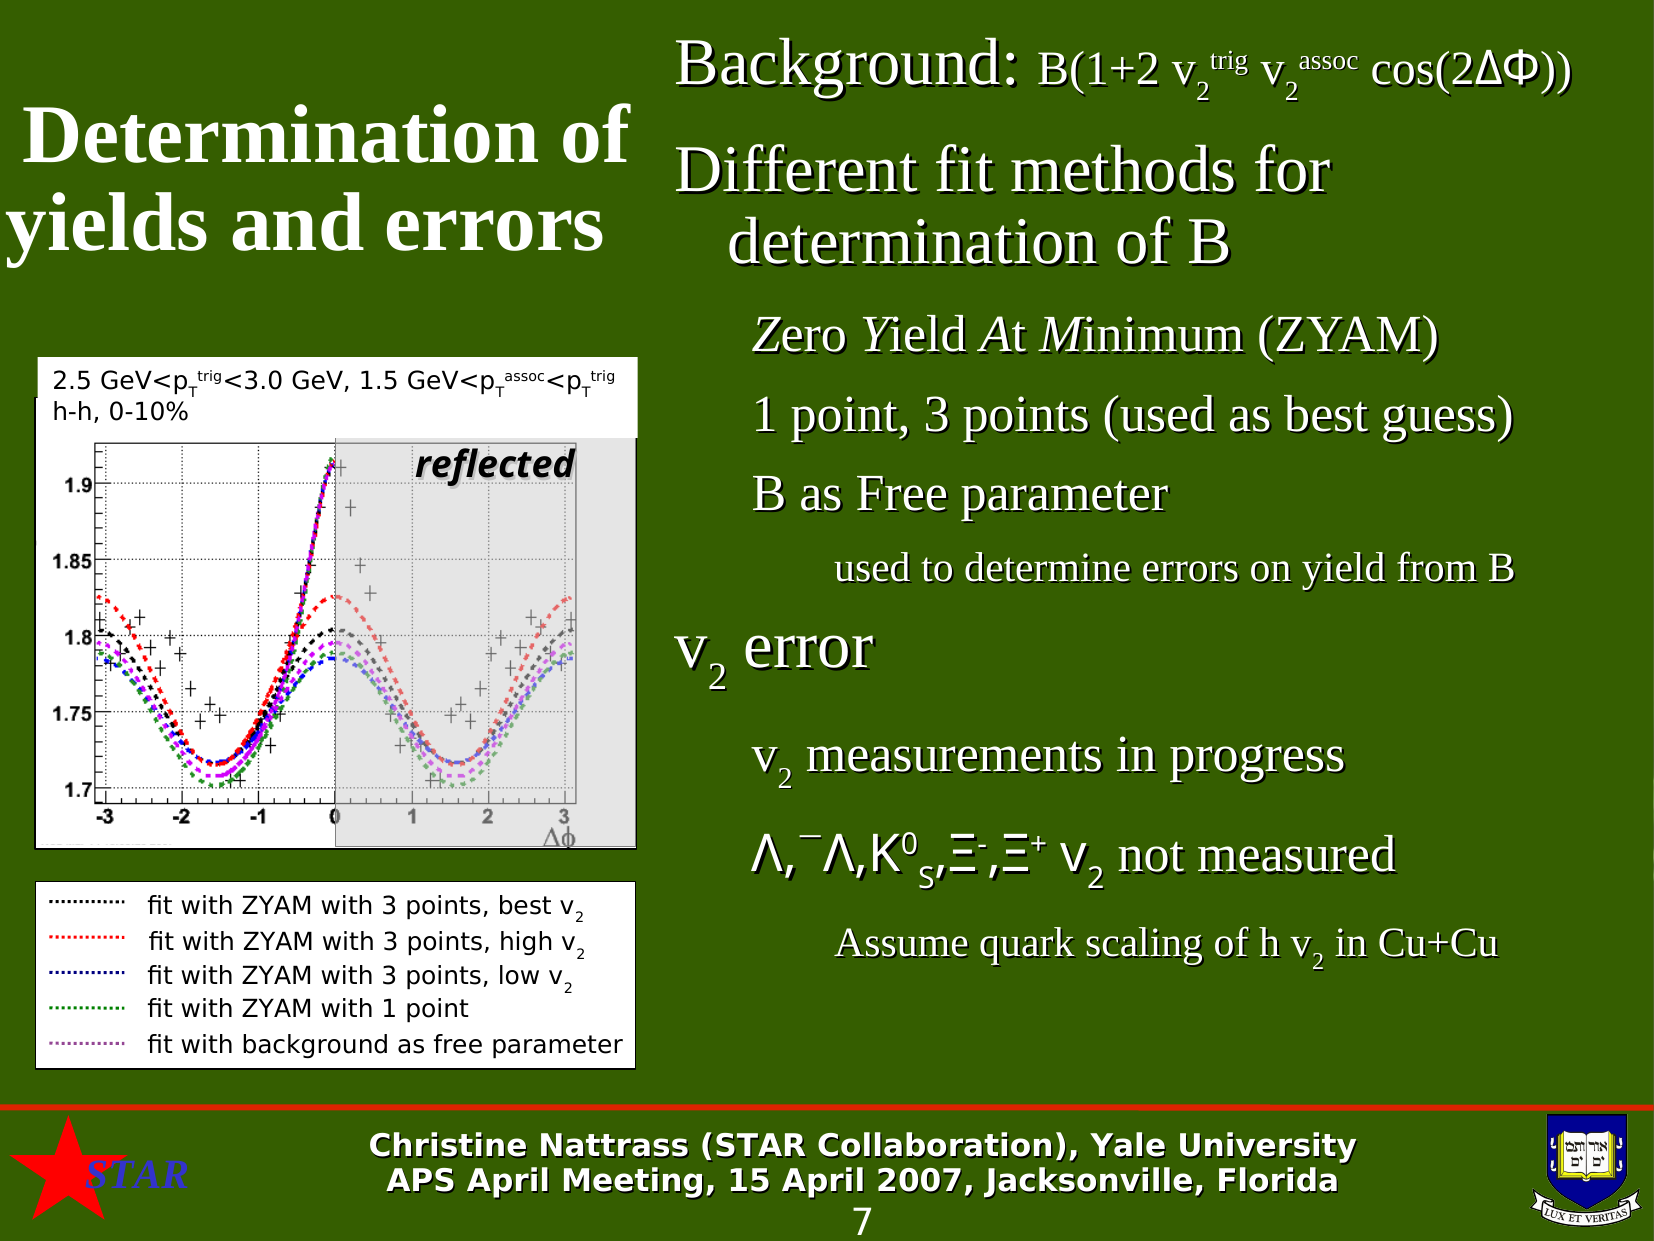

# Determination of yields and errors
Background: B(1+2 v2trig v2assoc cos(2ΔΦ))
Different fit methods for determination of B
Zero Yield At Minimum (ZYAM)
1 point, 3 points (used as best guess)
B as Free parameter
used to determine errors on yield from B
v2 error
v2 measurements in progress
Λ,Λ,K0S,Ξ-,Ξ+ v2 not measured
Assume quark scaling of h v2 in Cu+Cu
2.5 GeV<pTtrig<3.0 GeV, 1.5 GeV<pTassoc<pTtrig
h-h, 0-10%
reflected
fit with ZYAM with 3 points, best v2
fit with ZYAM with 3 points, high v2
fit with ZYAM with 3 points, low v2
fit with ZYAM with 1 point
fit with background as free parameter
7